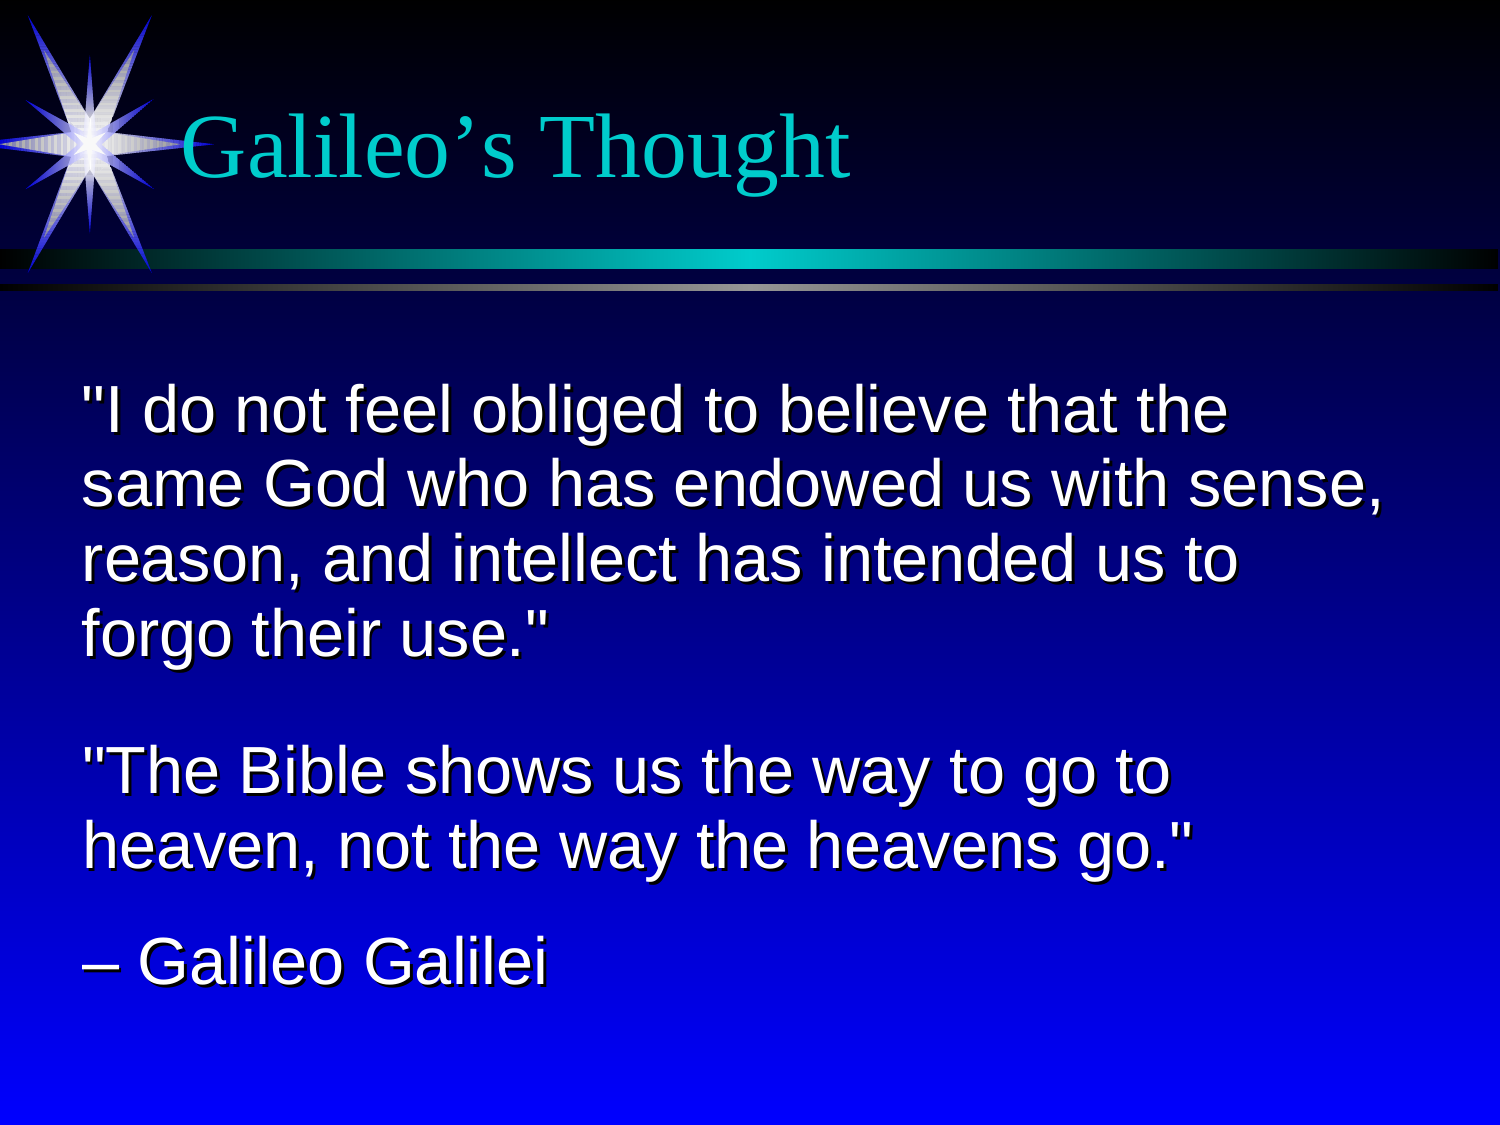

# Galileo’s Thought
"I do not feel obliged to believe that the same God who has endowed us with sense, reason, and intellect has intended us to forgo their use."
"The Bible shows us the way to go to heaven, not the way the heavens go."
– Galileo Galilei